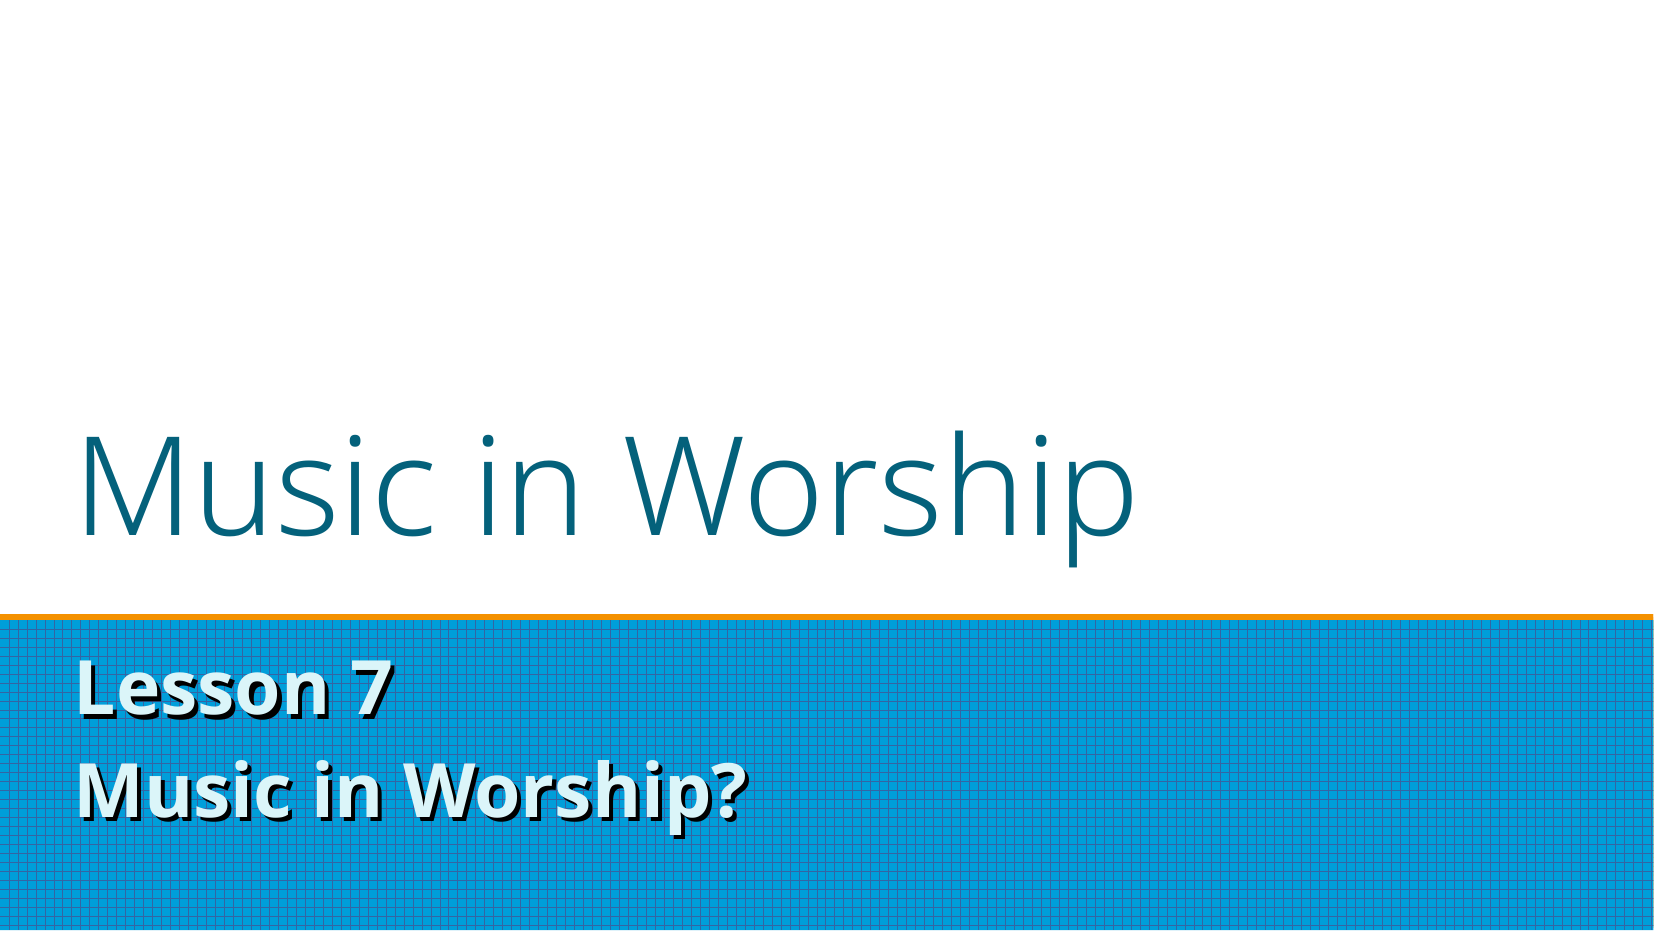

# Music in Worship
Lesson 7
Music in Worship?